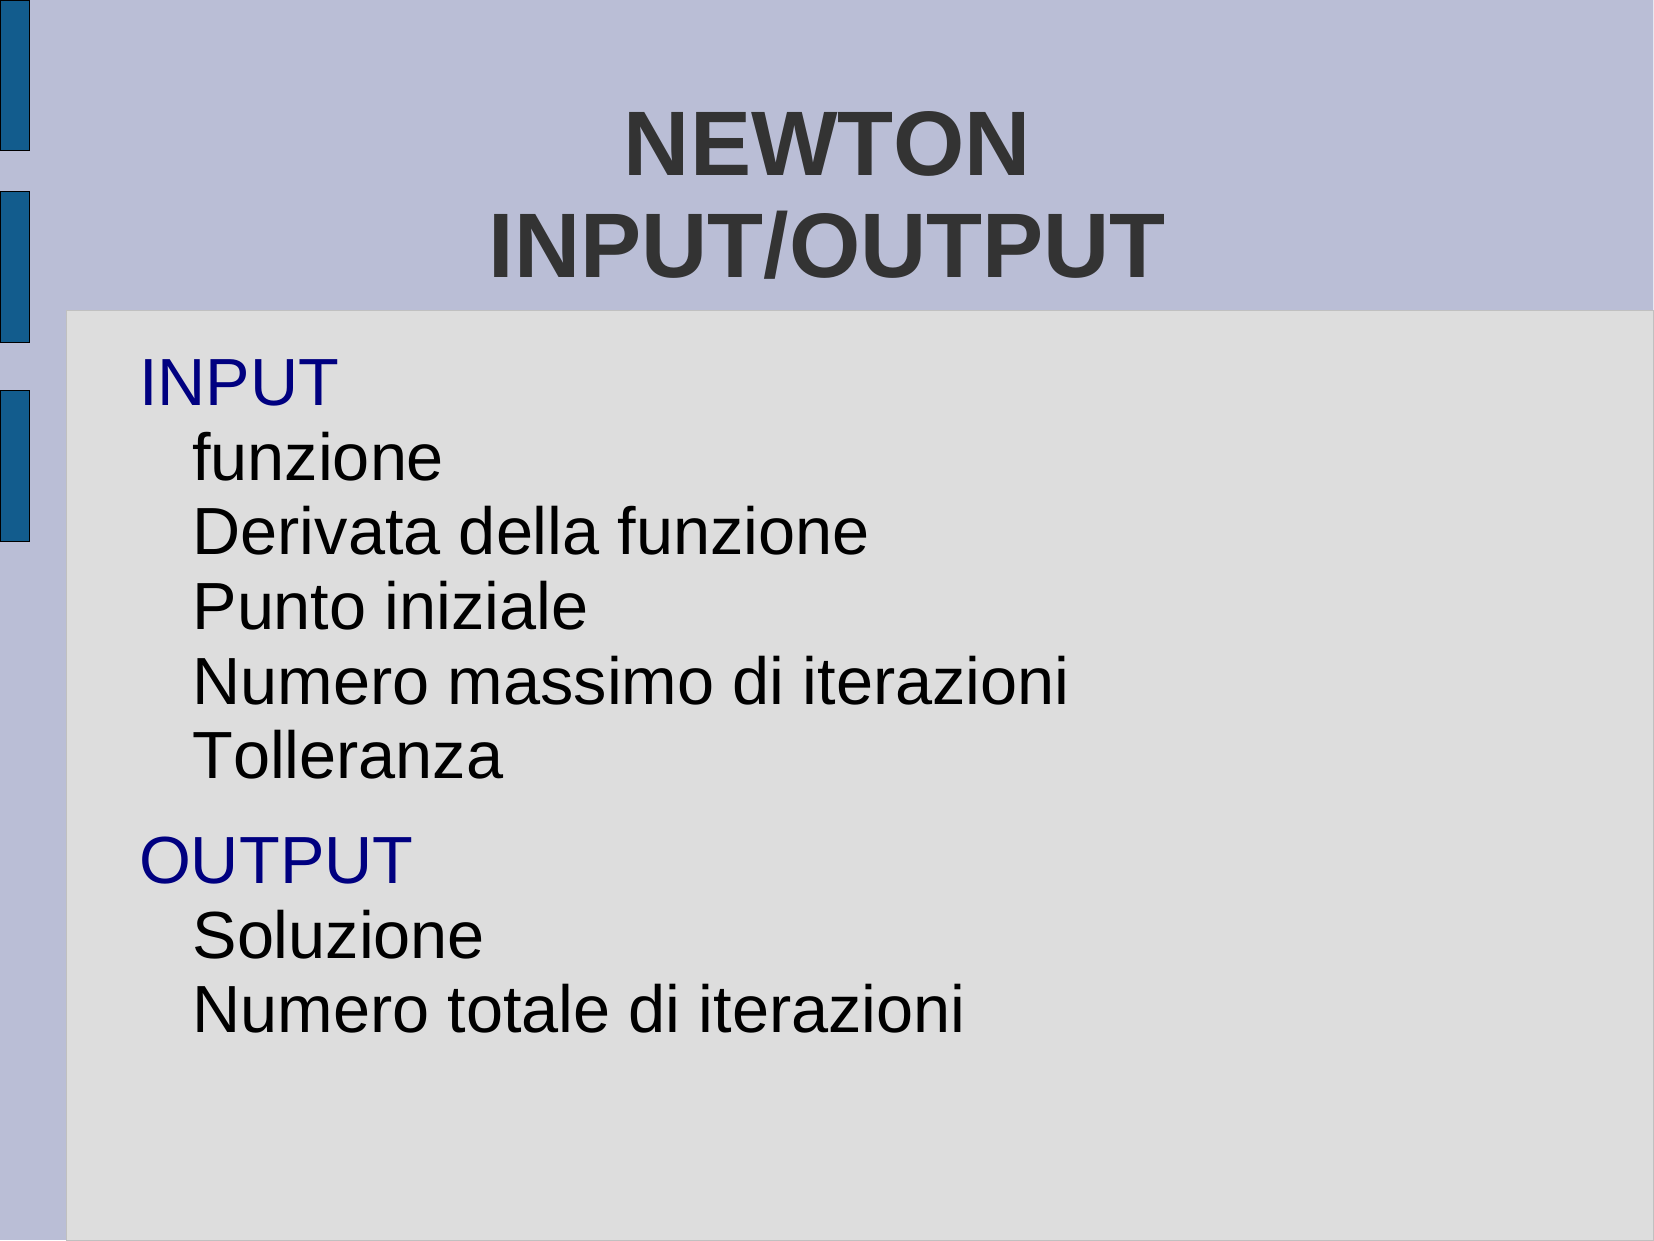

# NEWTON INPUT/OUTPUT
INPUT
funzione
Derivata della funzione
Punto iniziale
Numero massimo di iterazioni
Tolleranza
OUTPUT
Soluzione
Numero totale di iterazioni